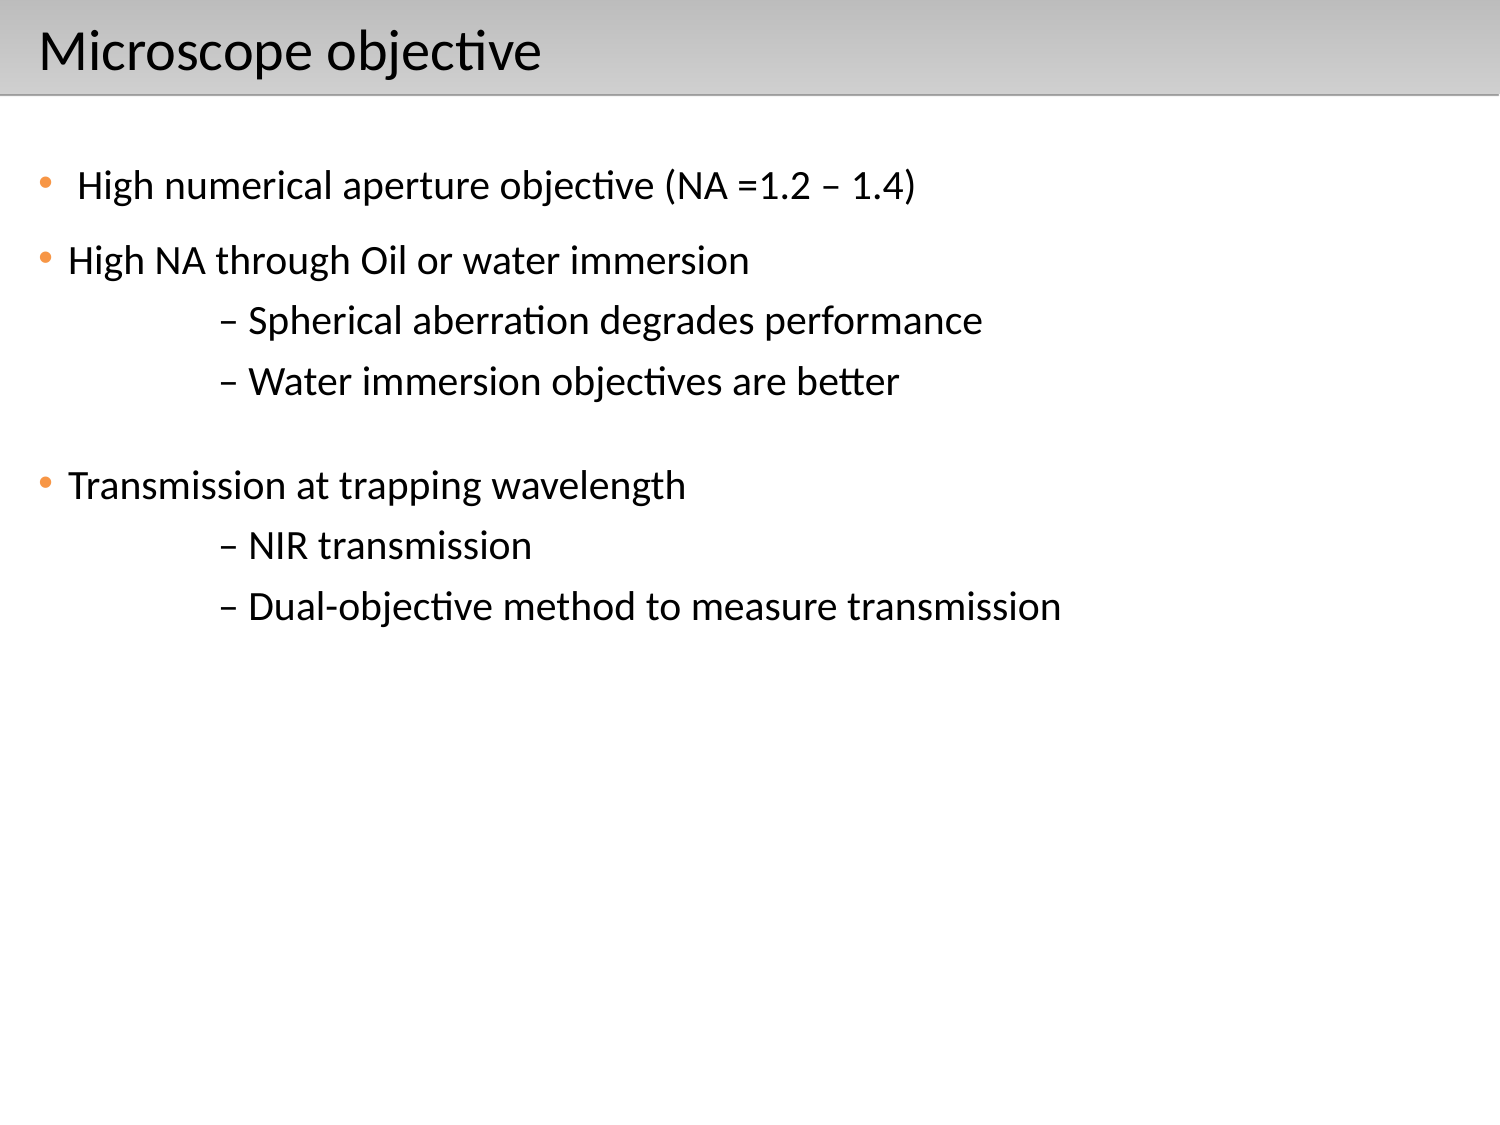

# Microscope objective
 High numerical aperture objective (NA =1.2 – 1.4)
High NA through Oil or water immersion
		– Spherical aberration degrades performance
		– Water immersion objectives are better
Transmission at trapping wavelength
		– NIR transmission
		– Dual-objective method to measure transmission